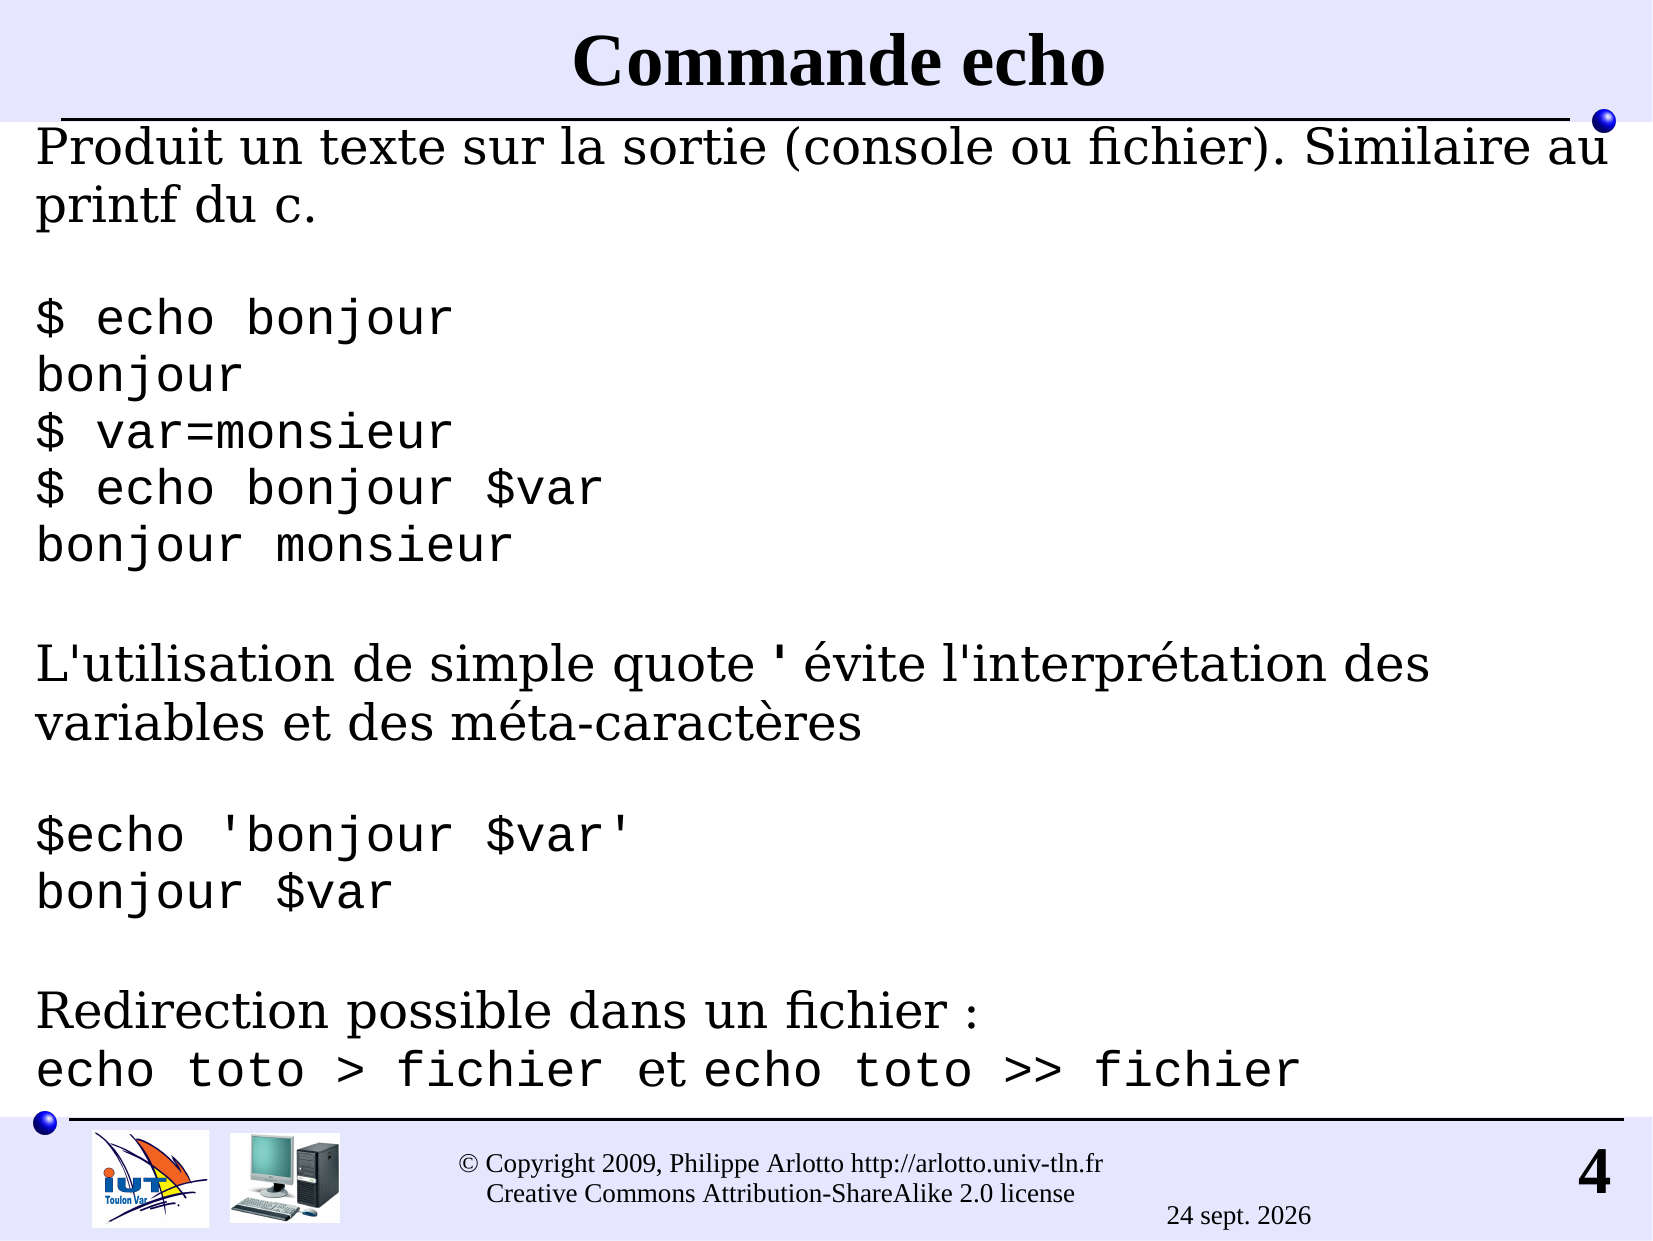

# Commande echo
Produit un texte sur la sortie (console ou fichier). Similaire au printf du c.
$ echo bonjour
bonjour
$ var=monsieur
$ echo bonjour $var
bonjour monsieur
L'utilisation de simple quote ' évite l'interprétation des
variables et des méta-caractères
$echo 'bonjour $var'
bonjour $var
Redirection possible dans un fichier :
echo toto > fichier et echo toto >> fichier